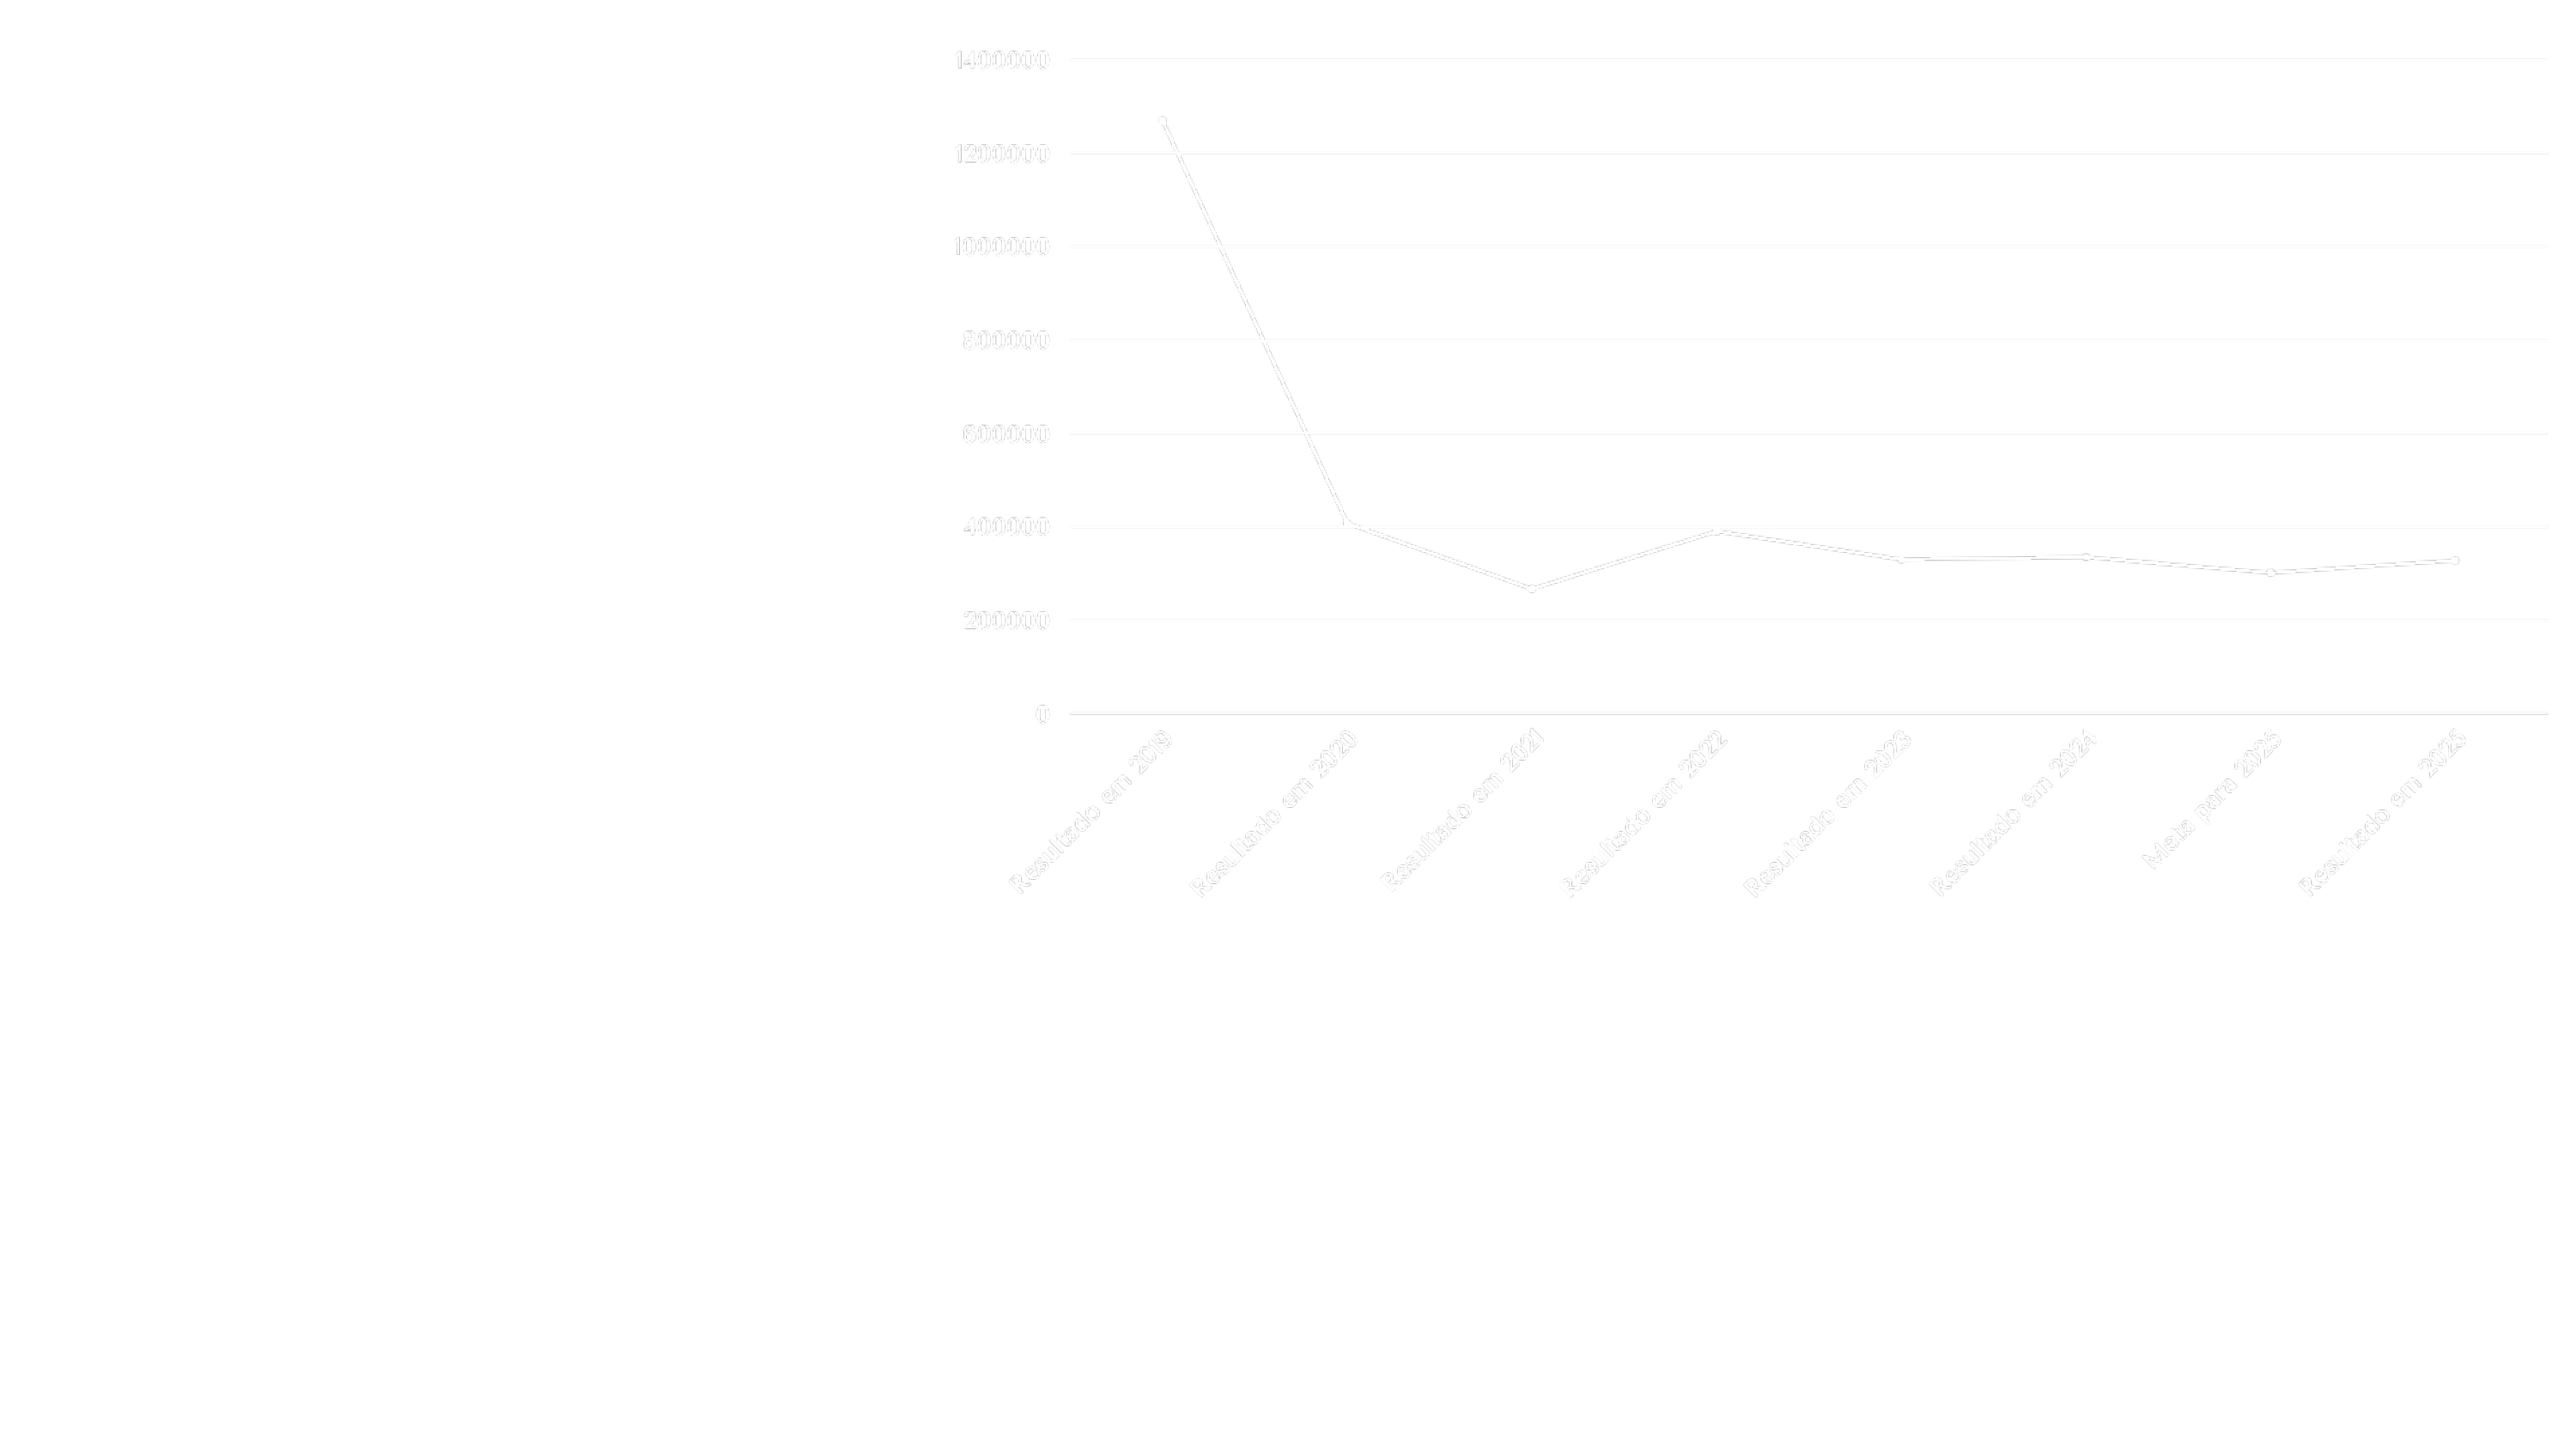

Indicador - Quantidade total de impressões
Definição da Meta Reduzir o consumo em 10%, considerando ao ano anterior
Resultado em 2019 - 1.270.500
Resultado em 2020 - 408.000
Resultado em 2021 - 267.500
Resultado em 2022 - 391.000
Resultado em 2023 - 330.500
Resultado em 2024 - 335.500
Meta para 2025 - 301.950
Resultado em 2025 - 328.500